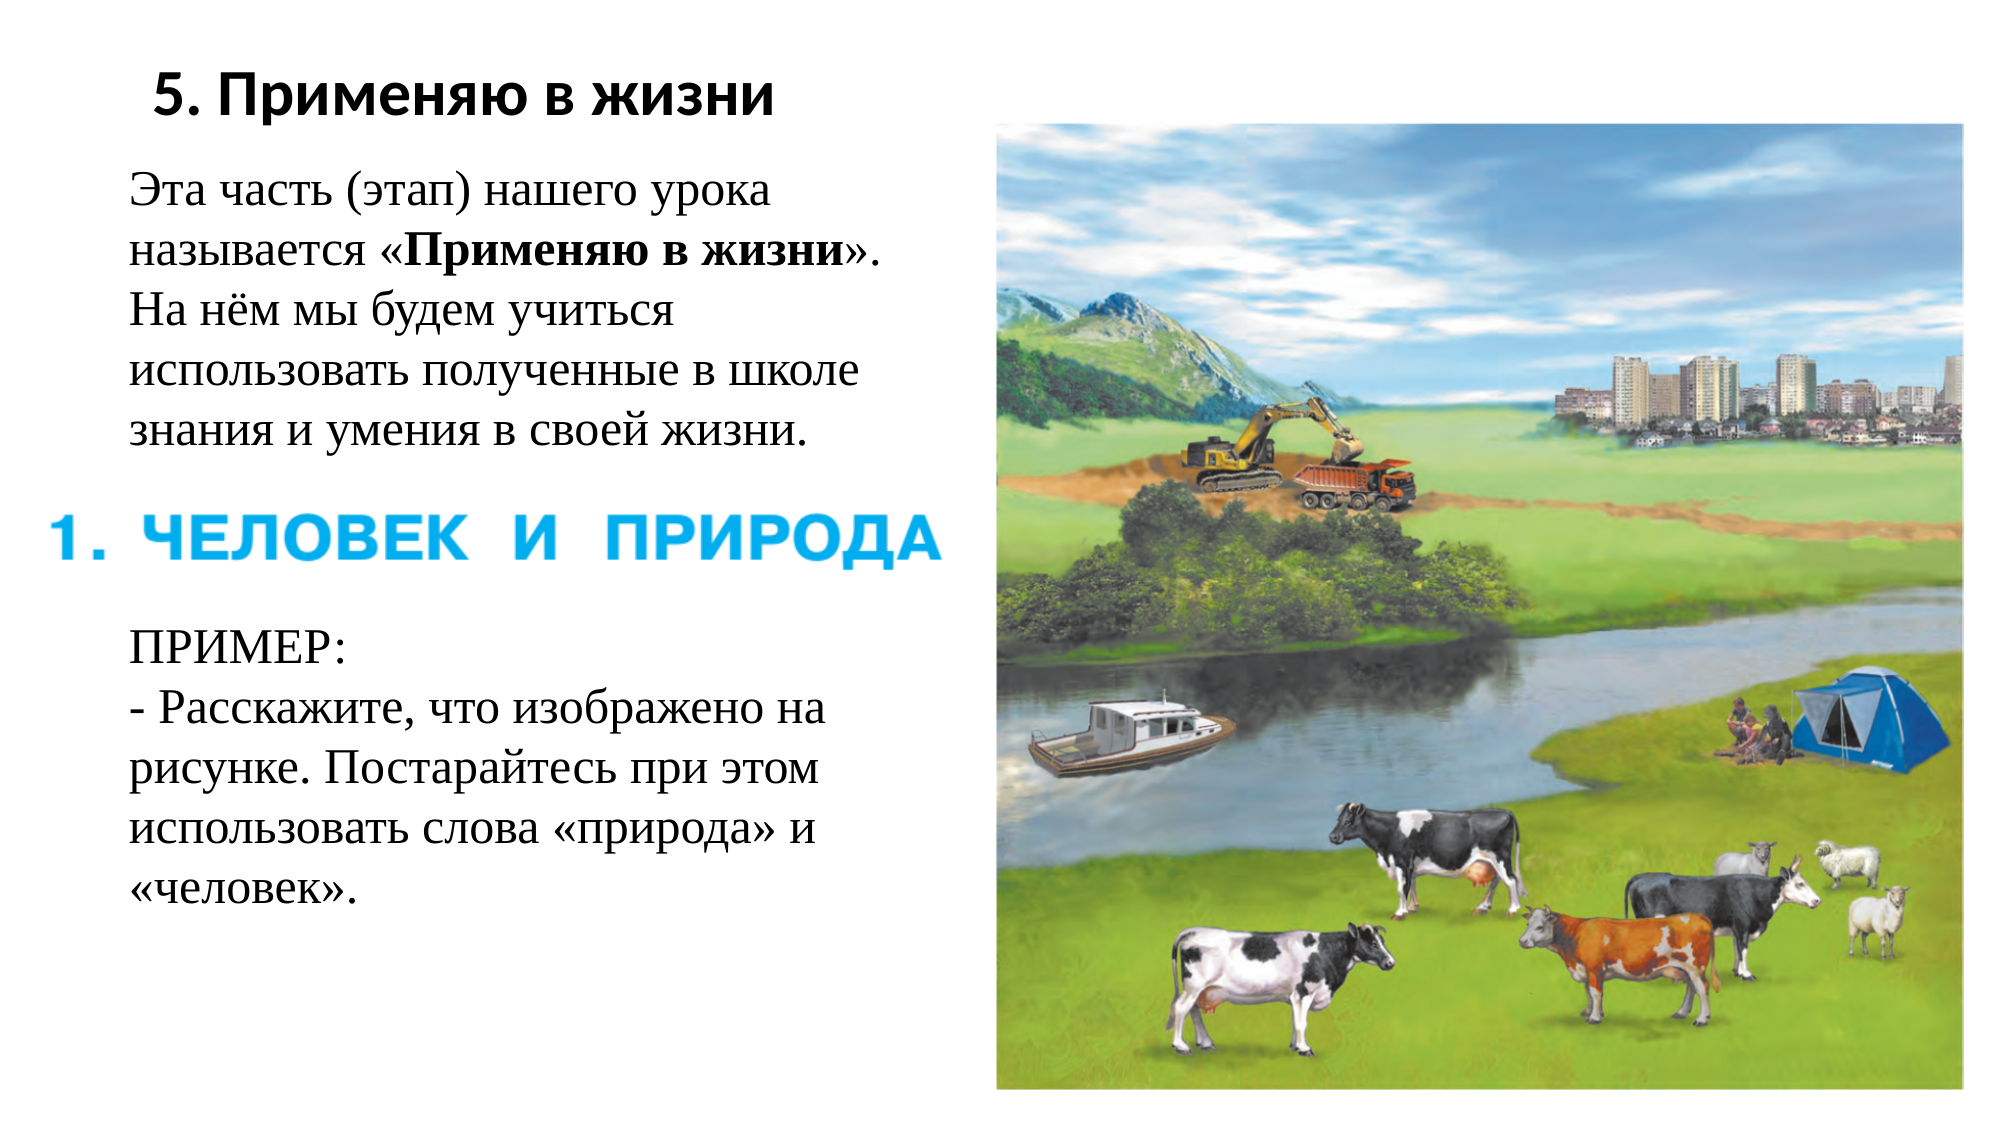

# 5. Применяю в жизни
Эта часть (этап) нашего урока называется «Применяю в жизни». На нём мы будем учиться использовать полученные в школе знания и умения в своей жизни.
ПРИМЕР:
- Расскажите, что изображено на рисунке. Постарайтесь при этом использовать слова «природа» и «человек».